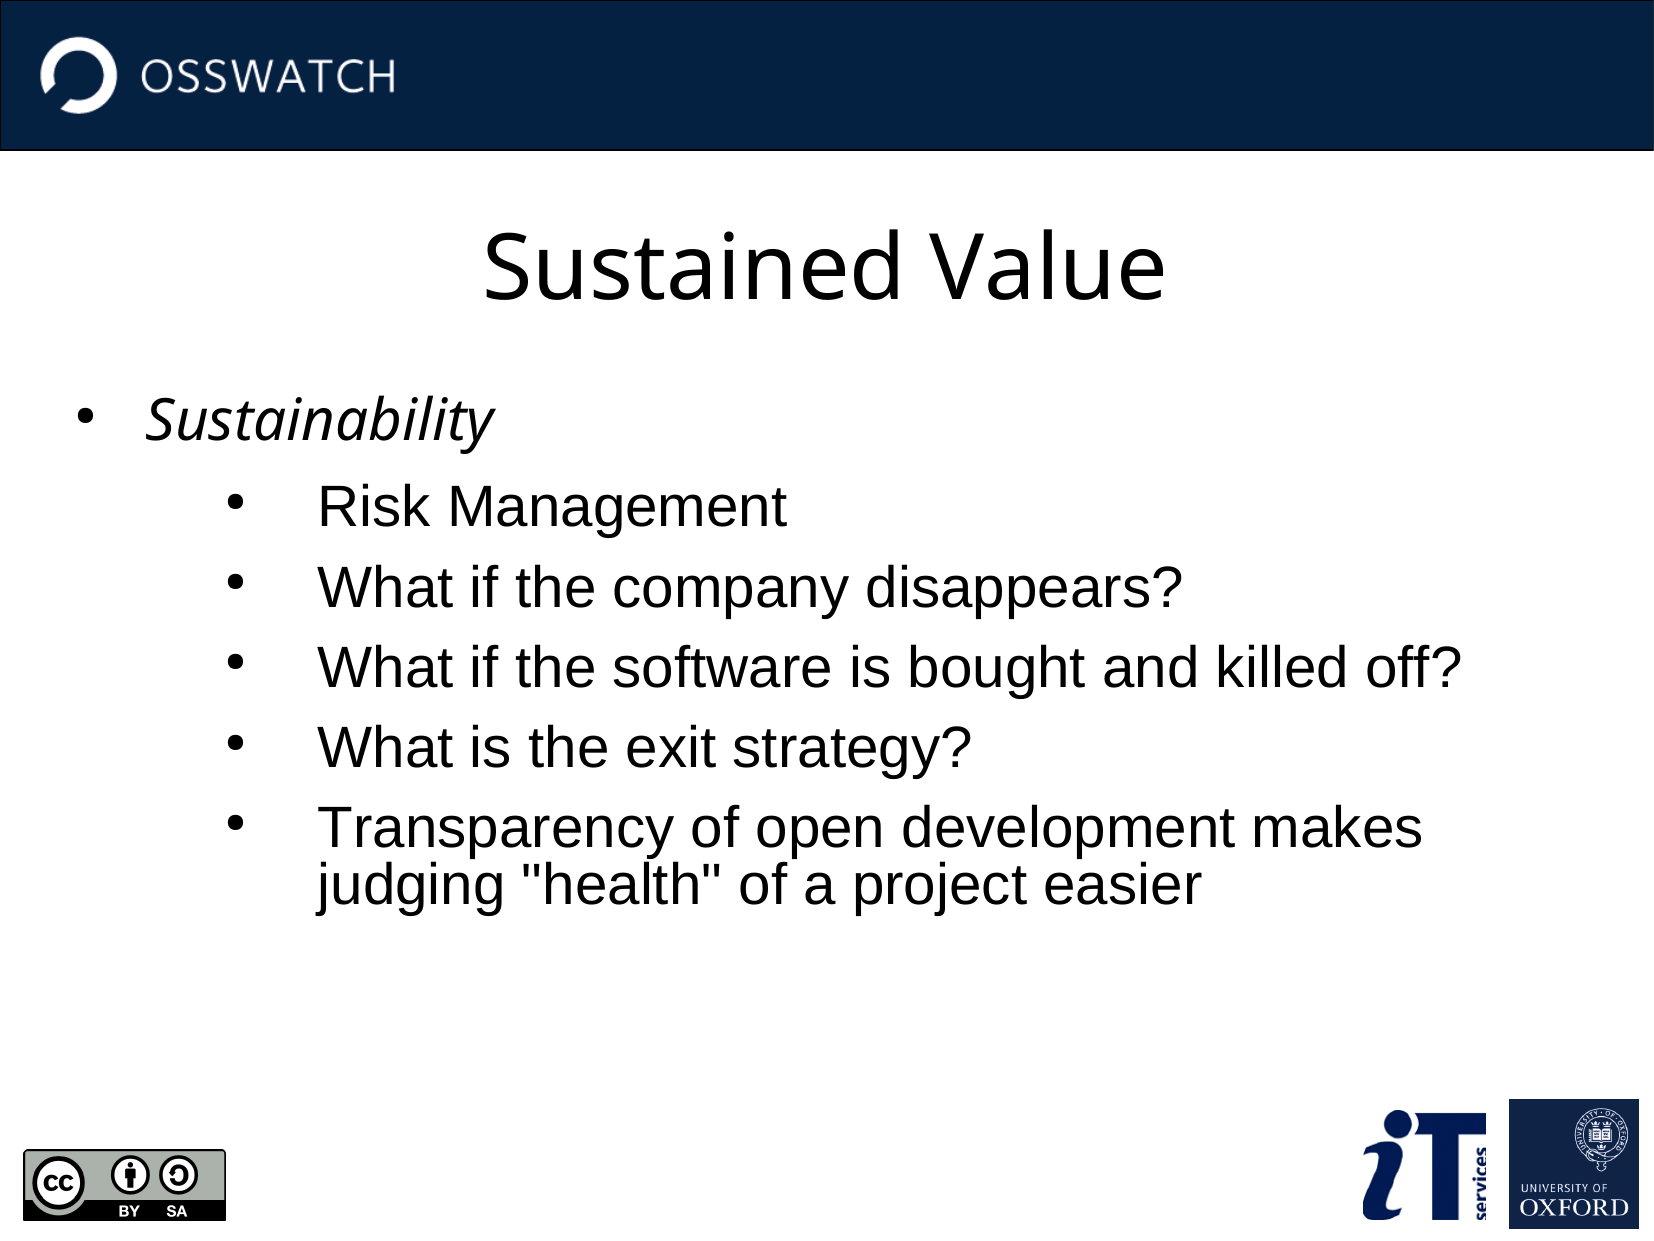

# Sustained Value
 Sustainability
Risk Management
What if the company disappears?
What if the software is bought and killed off?
What is the exit strategy?
Transparency of open development makes judging "health" of a project easier